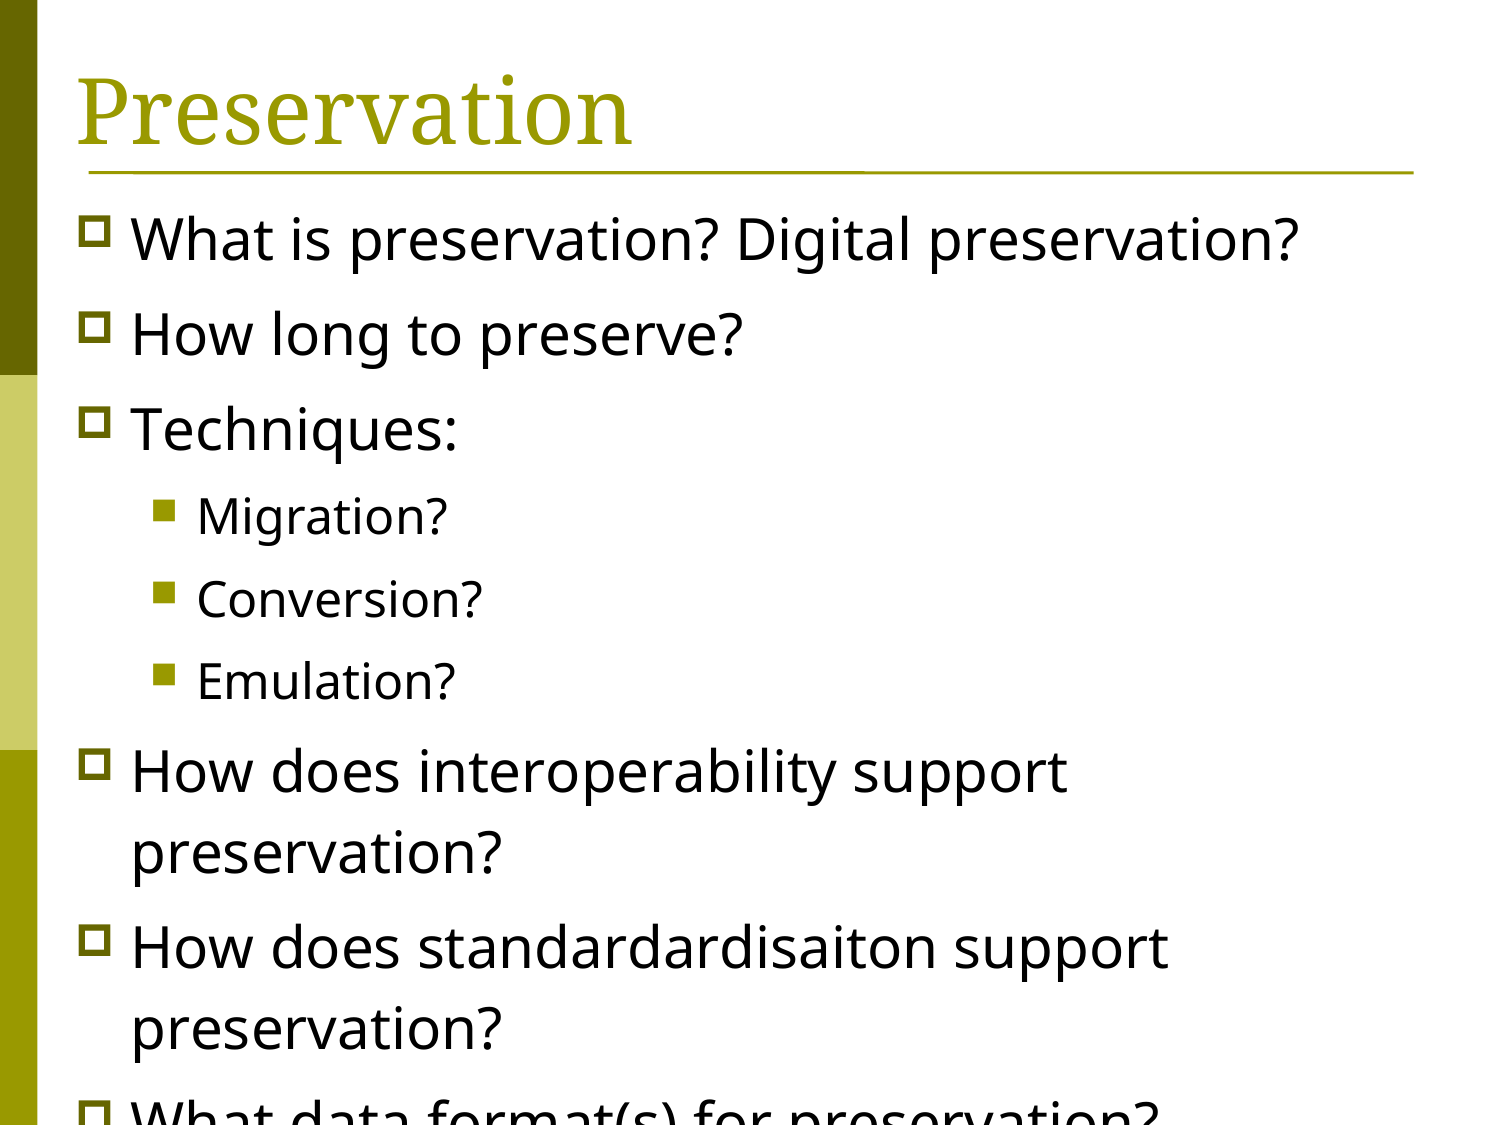

# Preservation
What is preservation? Digital preservation?
How long to preserve?
Techniques:
Migration?
Conversion?
Emulation?
How does interoperability support preservation?
How does standardardisaiton support preservation?
What data format(s) for preservation?